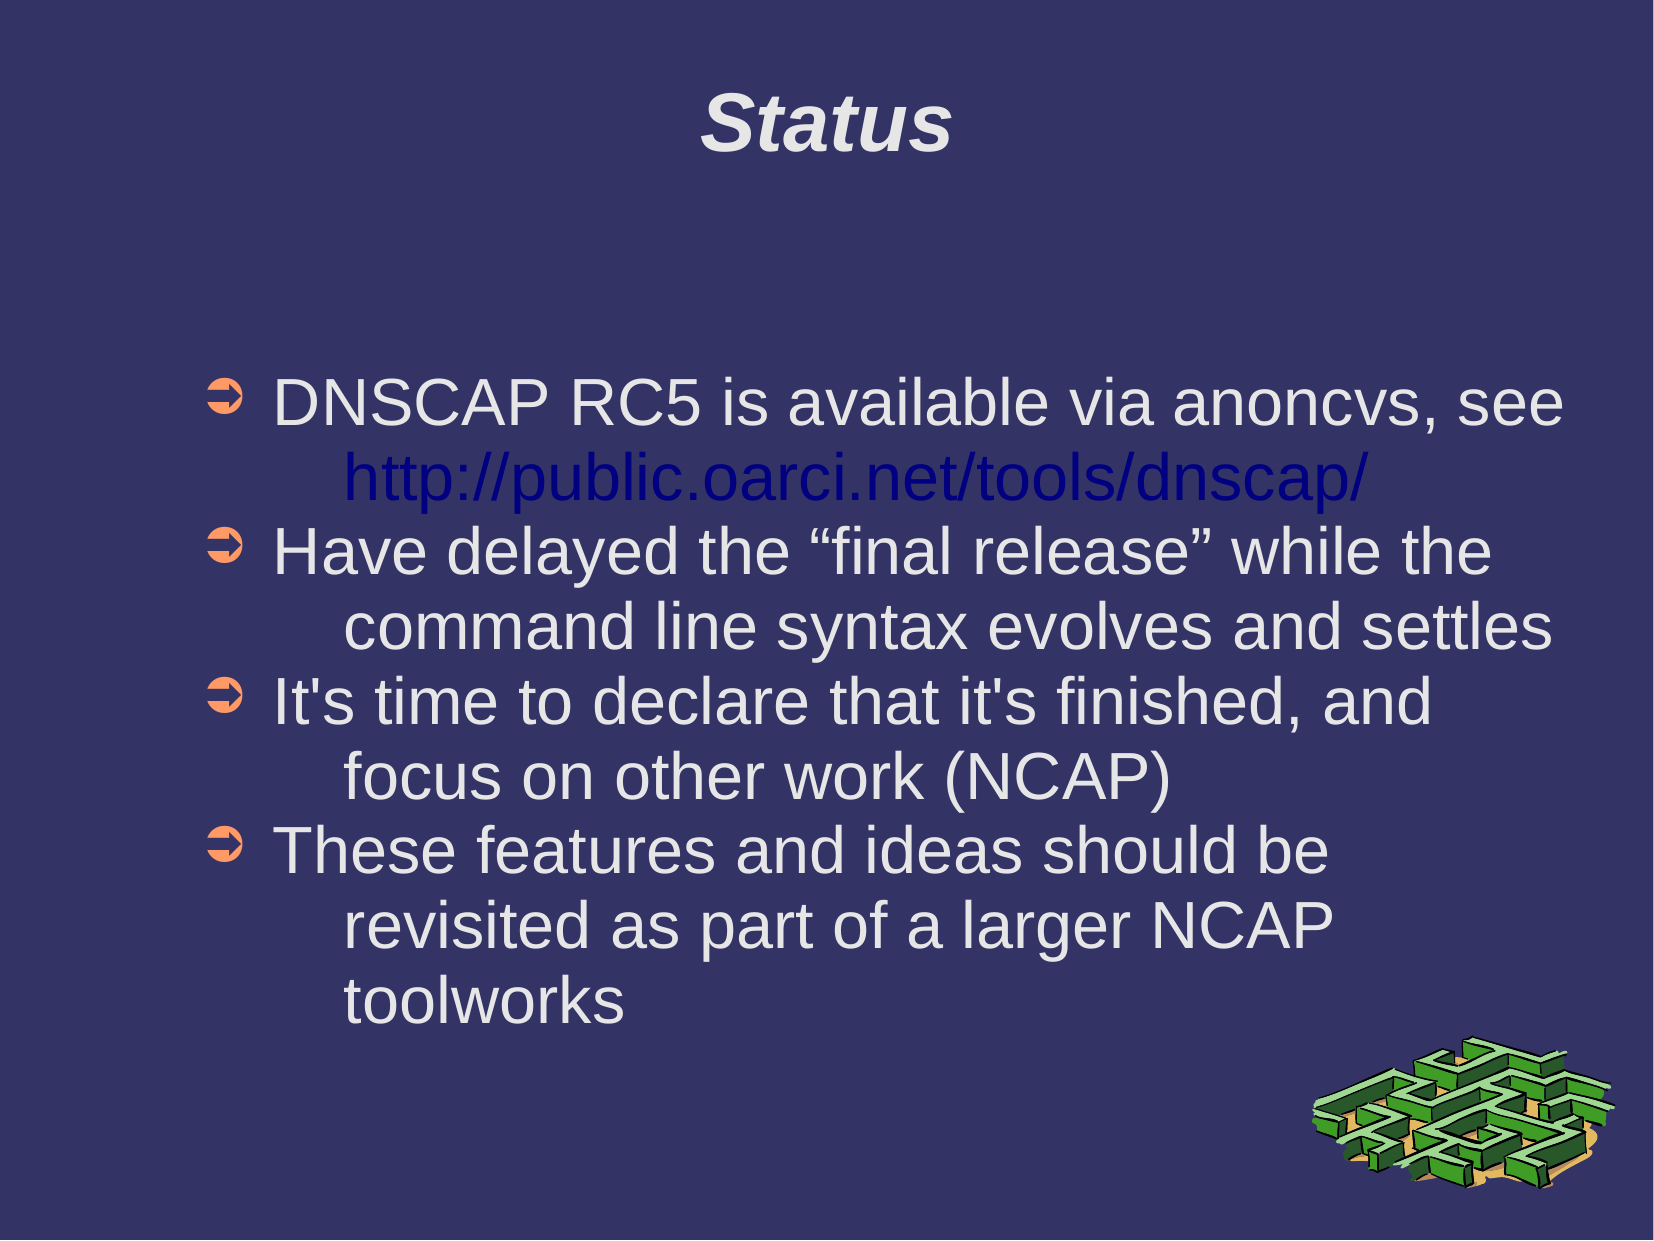

# Status
DNSCAP RC5 is available via anoncvs, see http://public.oarci.net/tools/dnscap/
Have delayed the “final release” while the command line syntax evolves and settles
It's time to declare that it's finished, and focus on other work (NCAP)
These features and ideas should be revisited as part of a larger NCAP toolworks